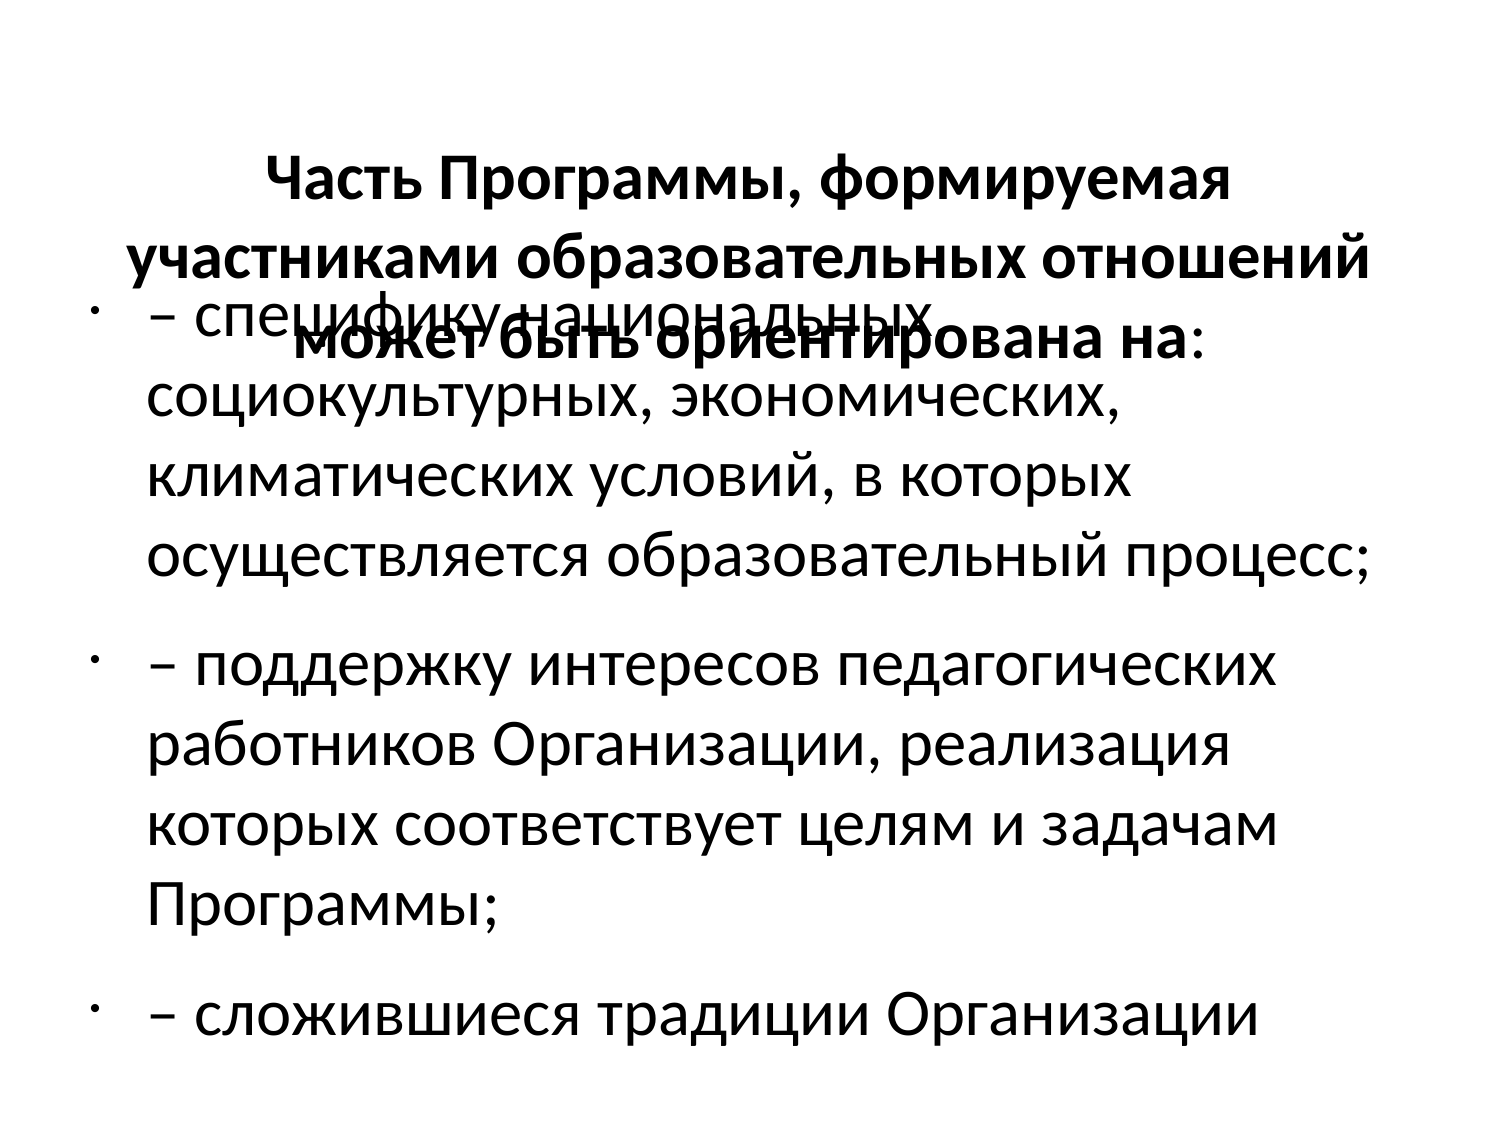

# Часть Программы, формируемая участниками образовательных отношений может быть ориентирована на:
– специфику национальных, социокультурных, экономических, климатических условий, в которых осуществляется образовательный процесс;
– поддержку интересов педагогических работников Организации, реализация которых соответствует целям и задачам Программы;
– сложившиеся традиции Организации